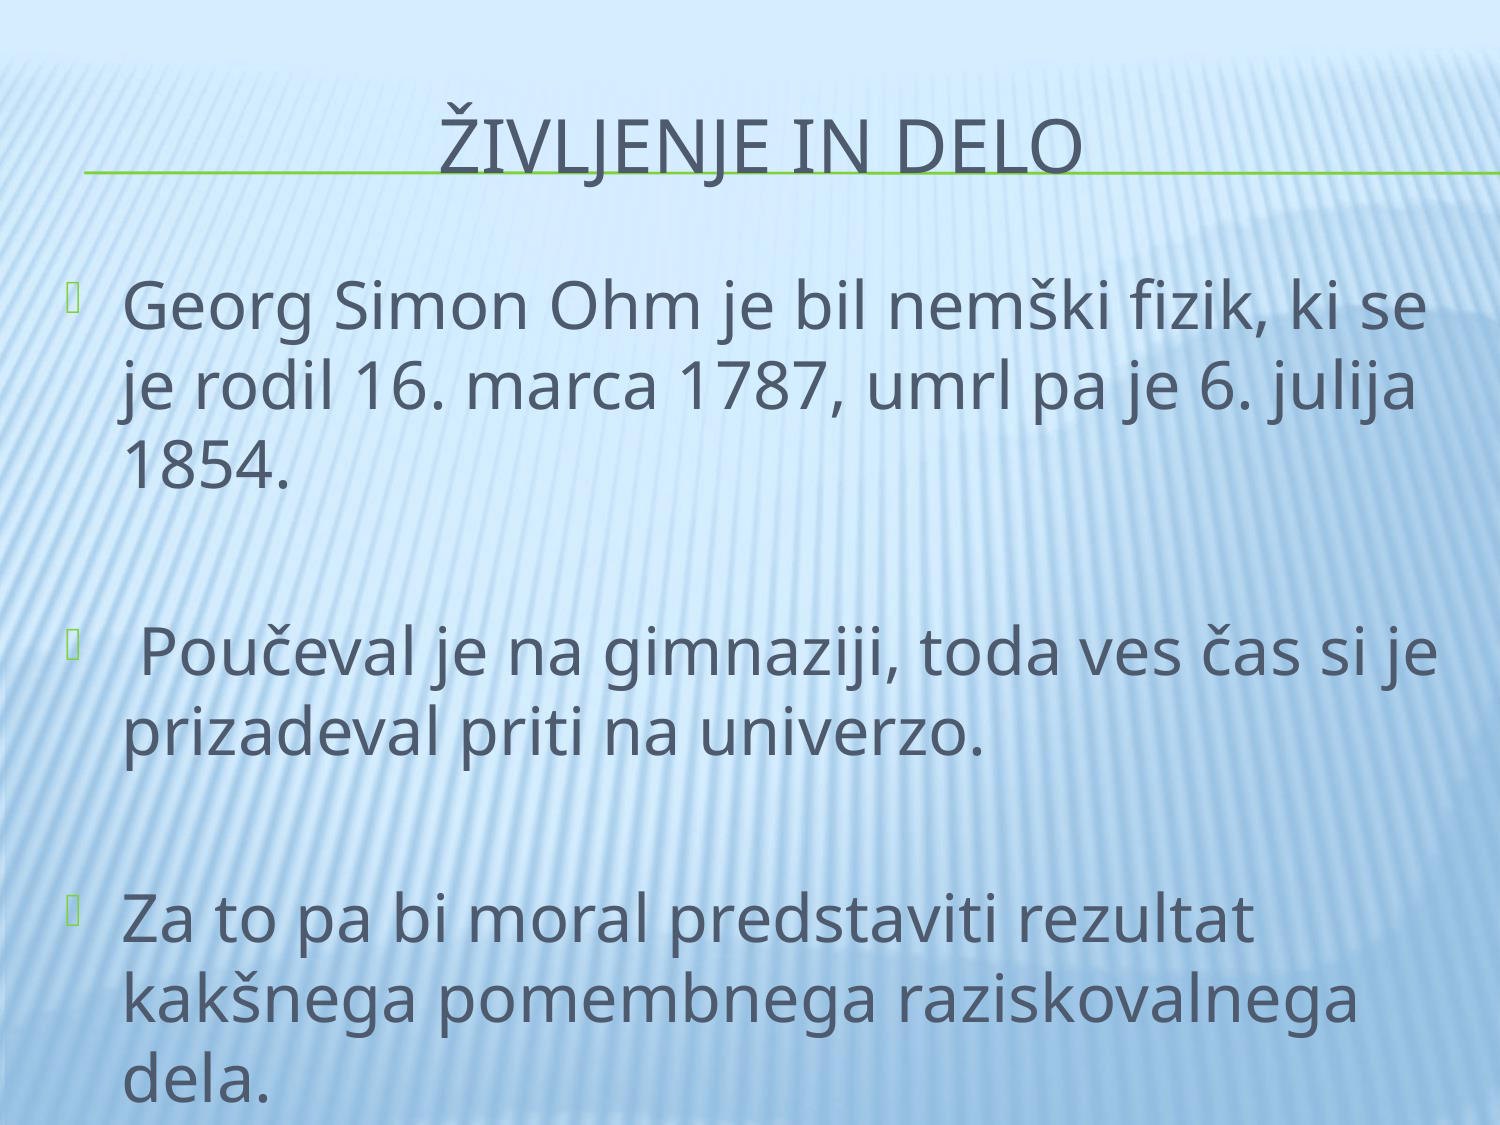

# Življenje in delo
Georg Simon Ohm je bil nemški fizik, ki se je rodil 16. marca 1787, umrl pa je 6. julija 1854.
 Poučeval je na gimnaziji, toda ves čas si je prizadeval priti na univerzo.
Za to pa bi moral predstaviti rezultat kakšnega pomembnega raziskovalnega dela.